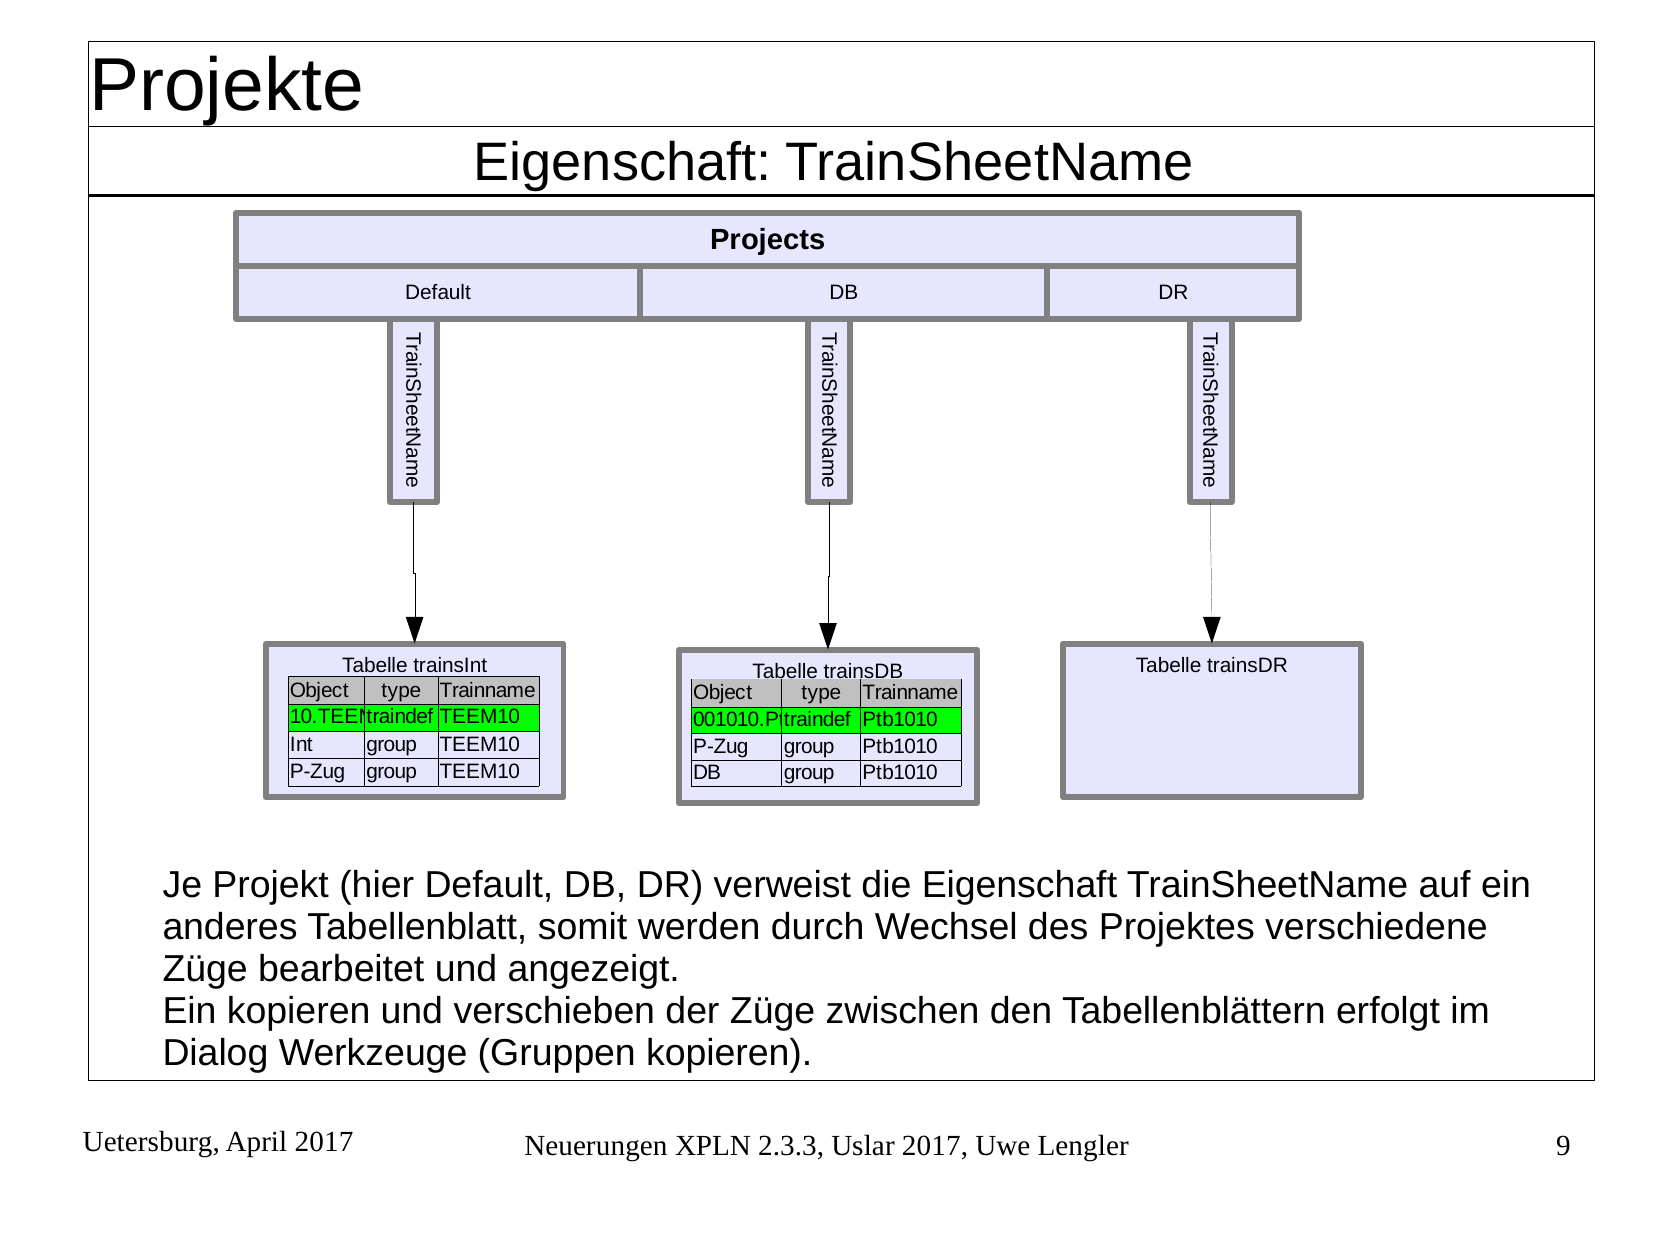

# Projekte
Eigenschaft: TrainSheetName
Projects
Default
DB
DR
TrainSheetName
TrainSheetName
TrainSheetName
Tabelle trainsInt
Tabelle trainsDR
Tabelle trainsDB
Je Projekt (hier Default, DB, DR) verweist die Eigenschaft TrainSheetName auf ein anderes Tabellenblatt, somit werden durch Wechsel des Projektes verschiedene Züge bearbeitet und angezeigt.
Ein kopieren und verschieben der Züge zwischen den Tabellenblättern erfolgt im Dialog Werkzeuge (Gruppen kopieren).
Uetersburg, April 2017
Neuerungen XPLN 2.3.3, Uslar 2017, Uwe Lengler
9